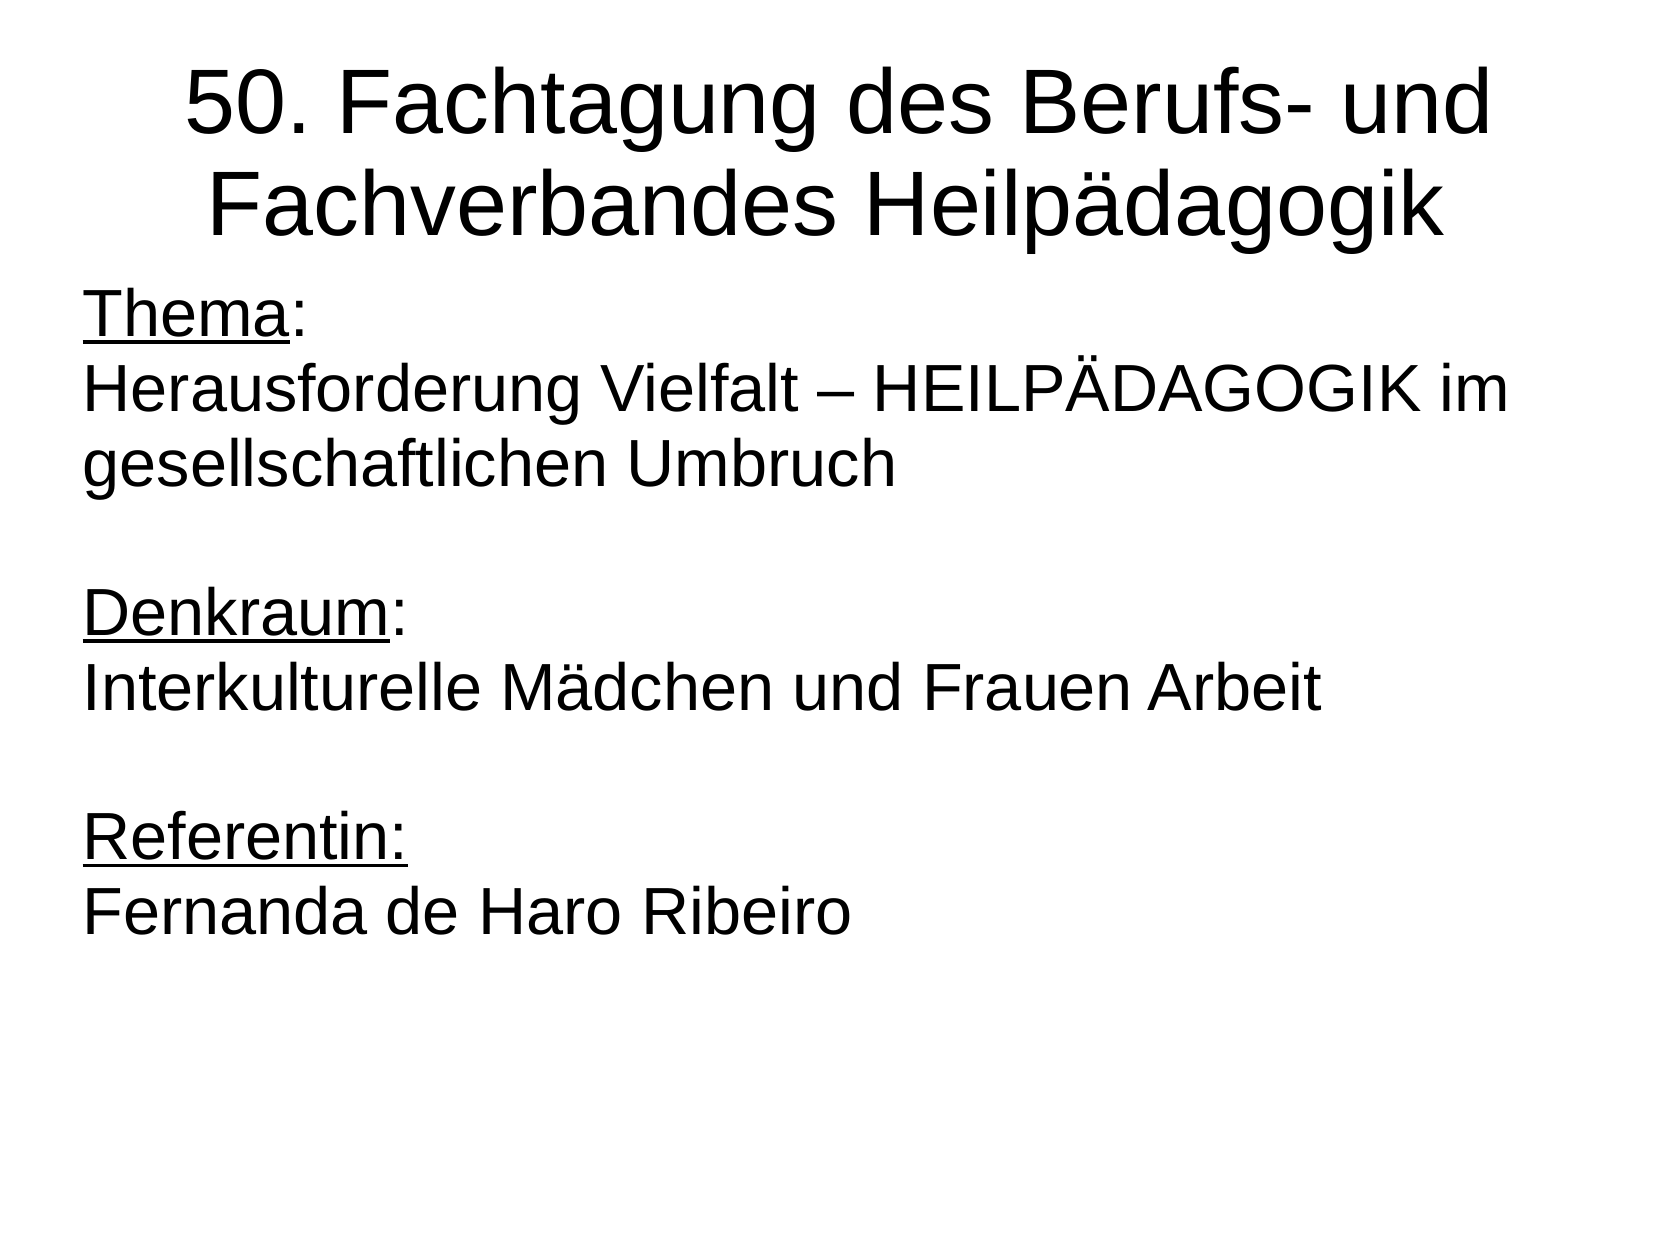

# 50. Fachtagung des Berufs- und Fachverbandes Heilpädagogik
Thema:
Herausforderung Vielfalt – HEILPÄDAGOGIK im gesellschaftlichen Umbruch
Denkraum:
Interkulturelle Mädchen und Frauen Arbeit
Referentin:
Fernanda de Haro Ribeiro